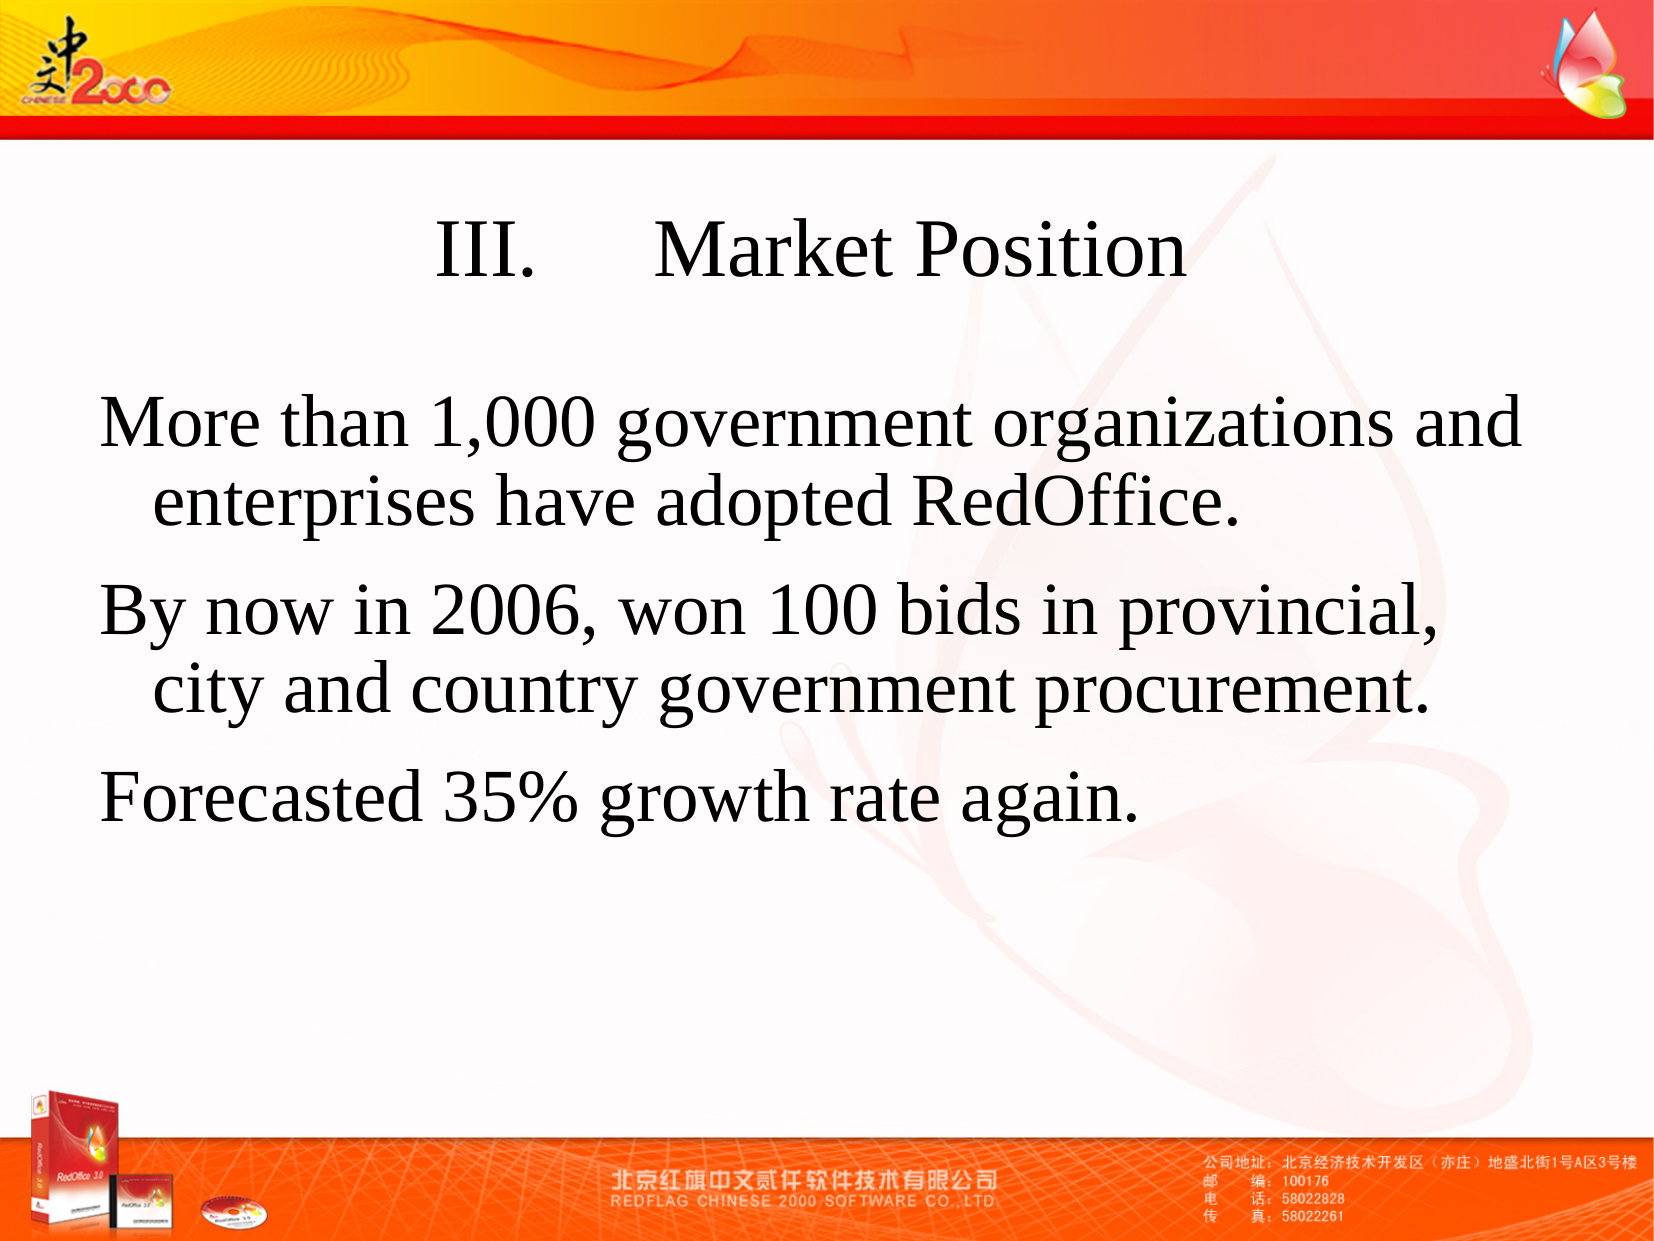

# III. 	Market Position
More than 1,000 government organizations and enterprises have adopted RedOffice.
By now in 2006, won 100 bids in provincial, city and country government procurement.
Forecasted 35% growth rate again.